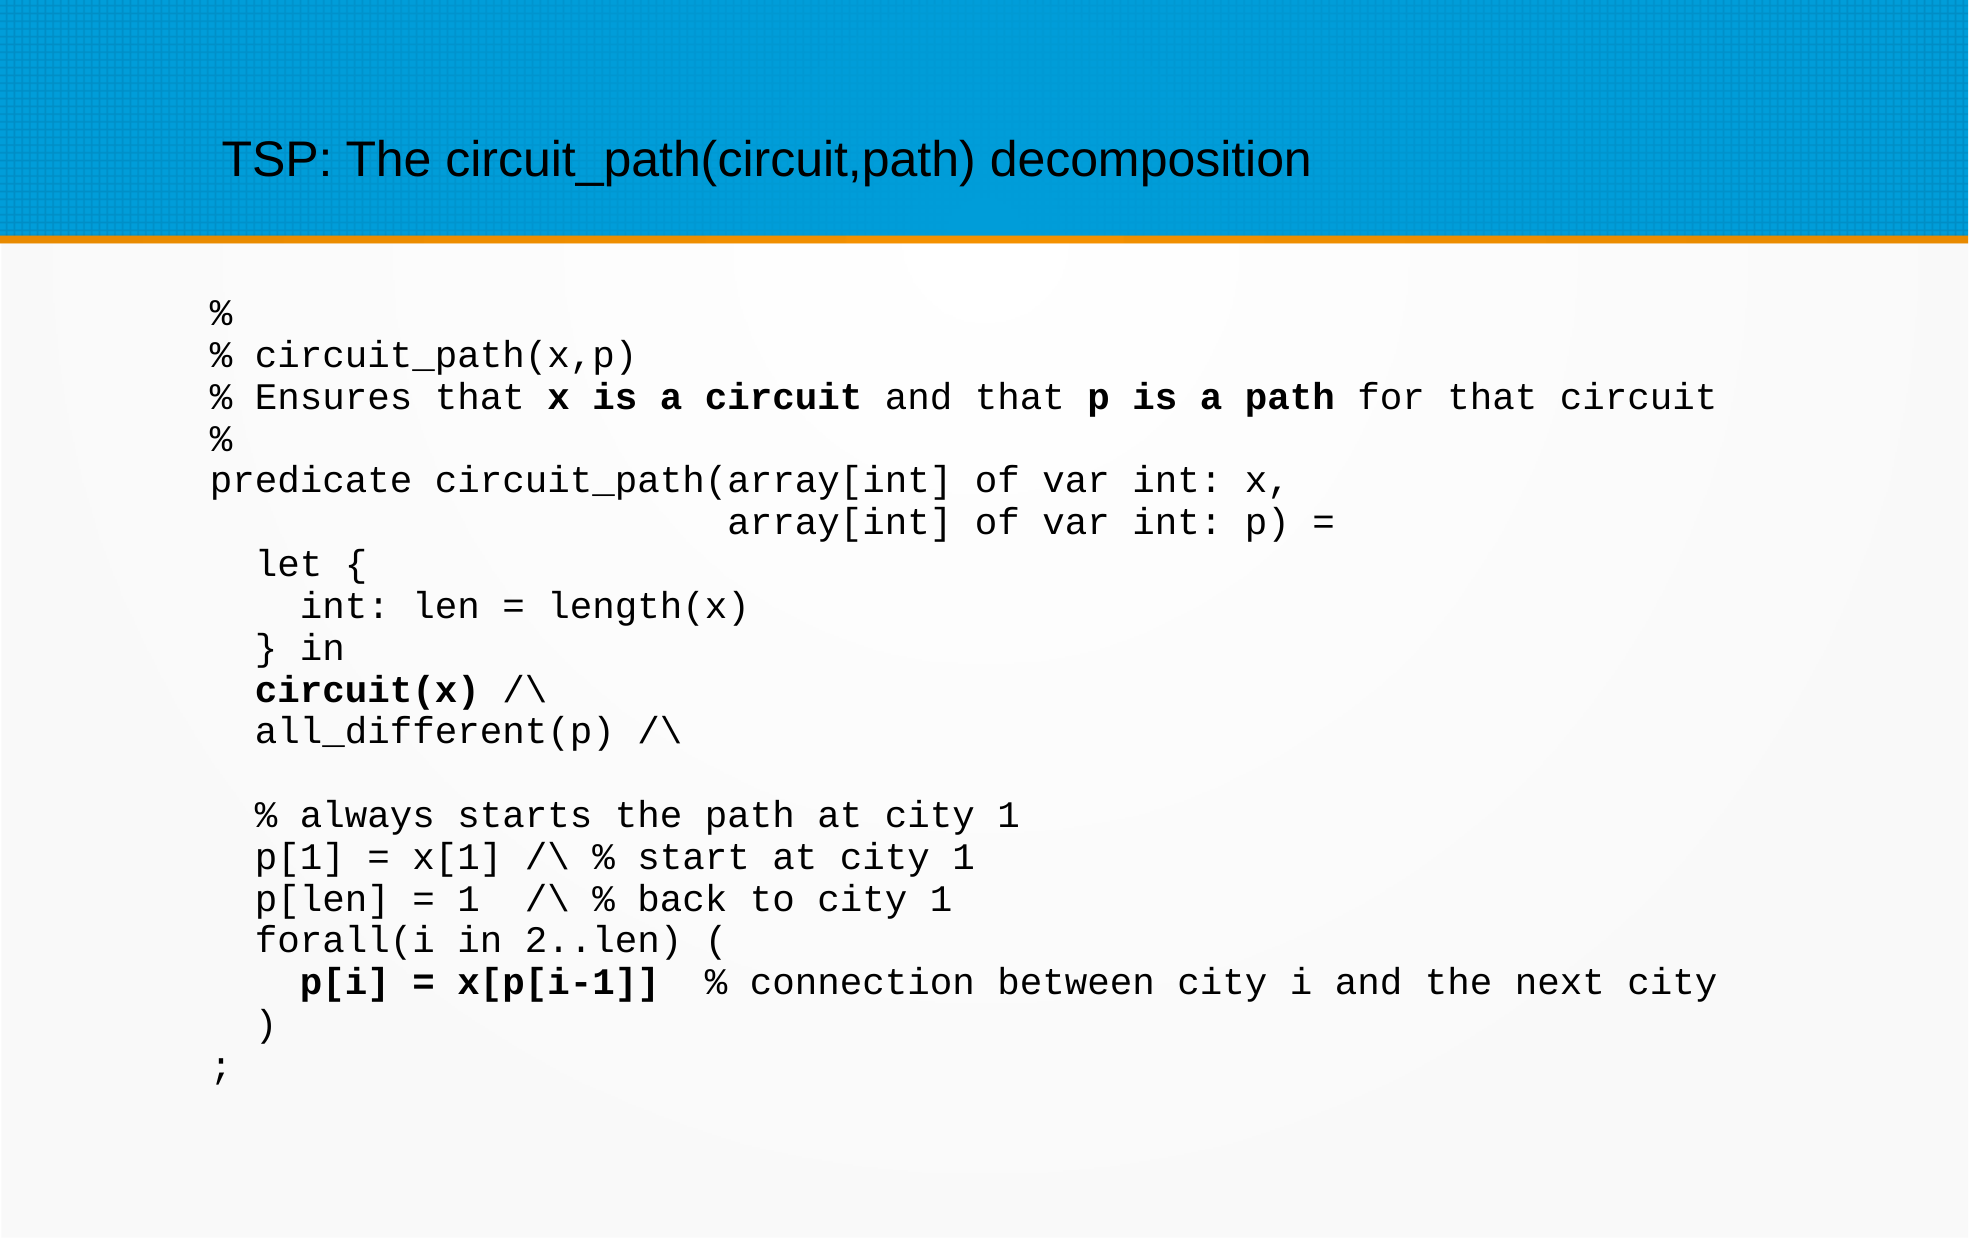

TSP: The circuit_path(circuit,path) decomposition
%
% circuit_path(x,p)
% Ensures that x is a circuit and that p is a path for that circuit
%
predicate circuit_path(array[int] of var int: x,
 array[int] of var int: p) =
 let {
 int: len = length(x)
 } in
 circuit(x) /\
 all_different(p) /\
 % always starts the path at city 1
 p[1] = x[1] /\ % start at city 1
 p[len] = 1 /\ % back to city 1
 forall(i in 2..len) (
 p[i] = x[p[i-1]] % connection between city i and the next city
 )
;